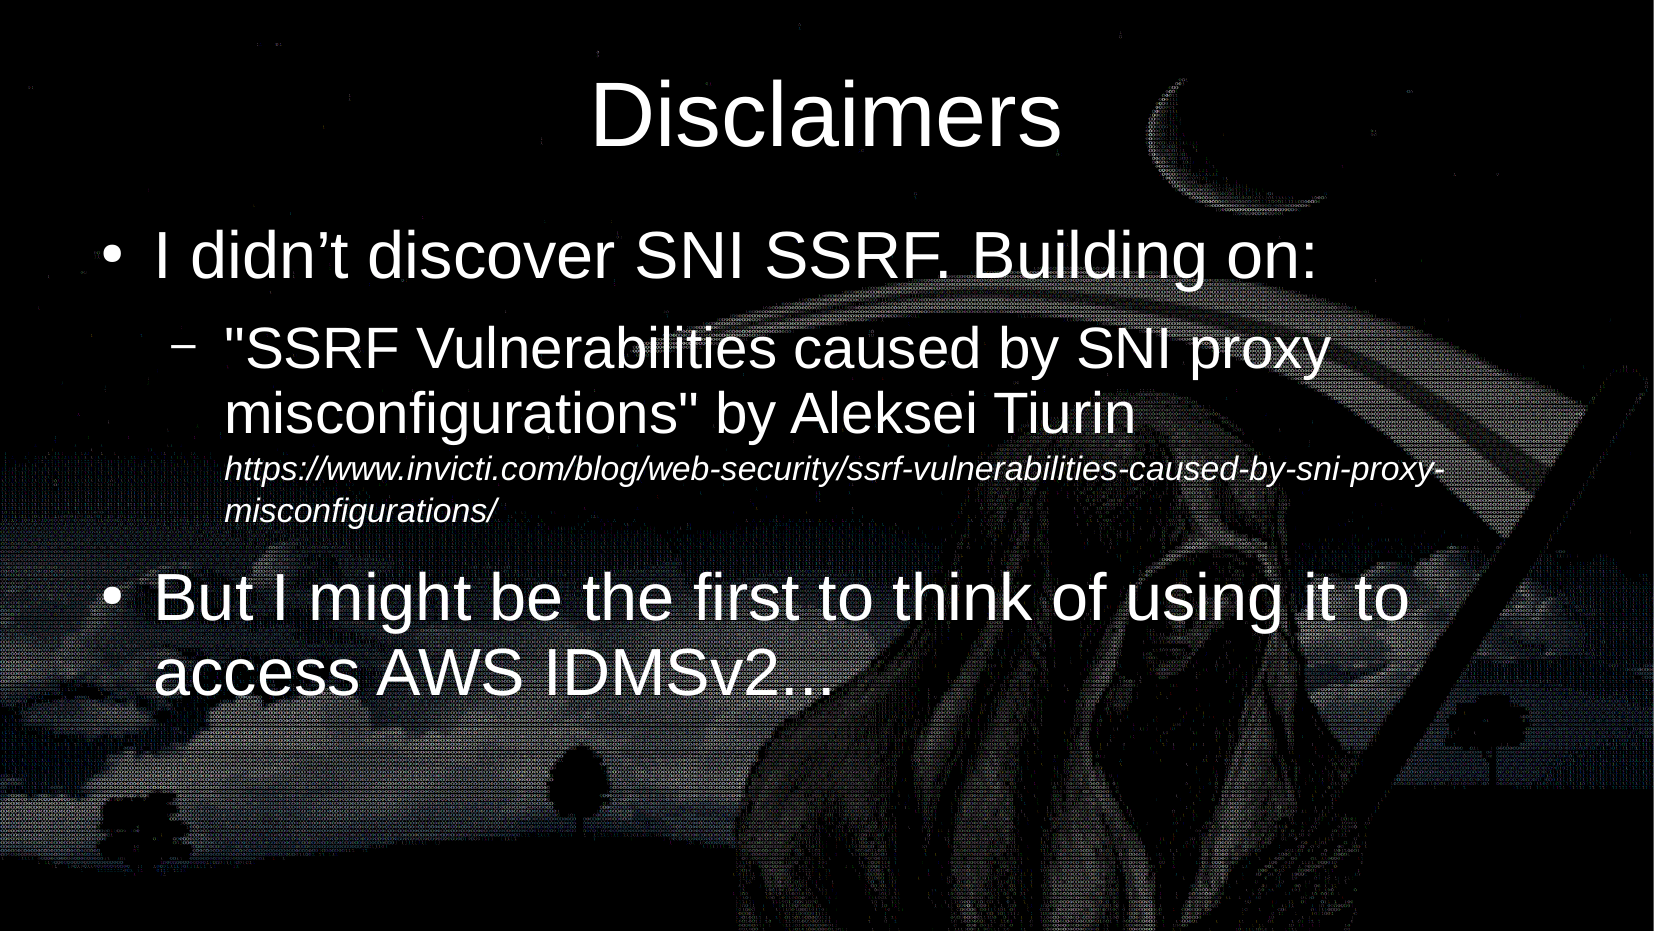

# Disclaimers
I didn’t discover SNI SSRF. Building on:
"SSRF Vulnerabilities caused by SNI proxy misconfigurations" by Aleksei Tiurin https://www.invicti.com/blog/web-security/ssrf-vulnerabilities-caused-by-sni-proxy-misconfigurations/
But I might be the first to think of using it to access AWS IDMSv2...